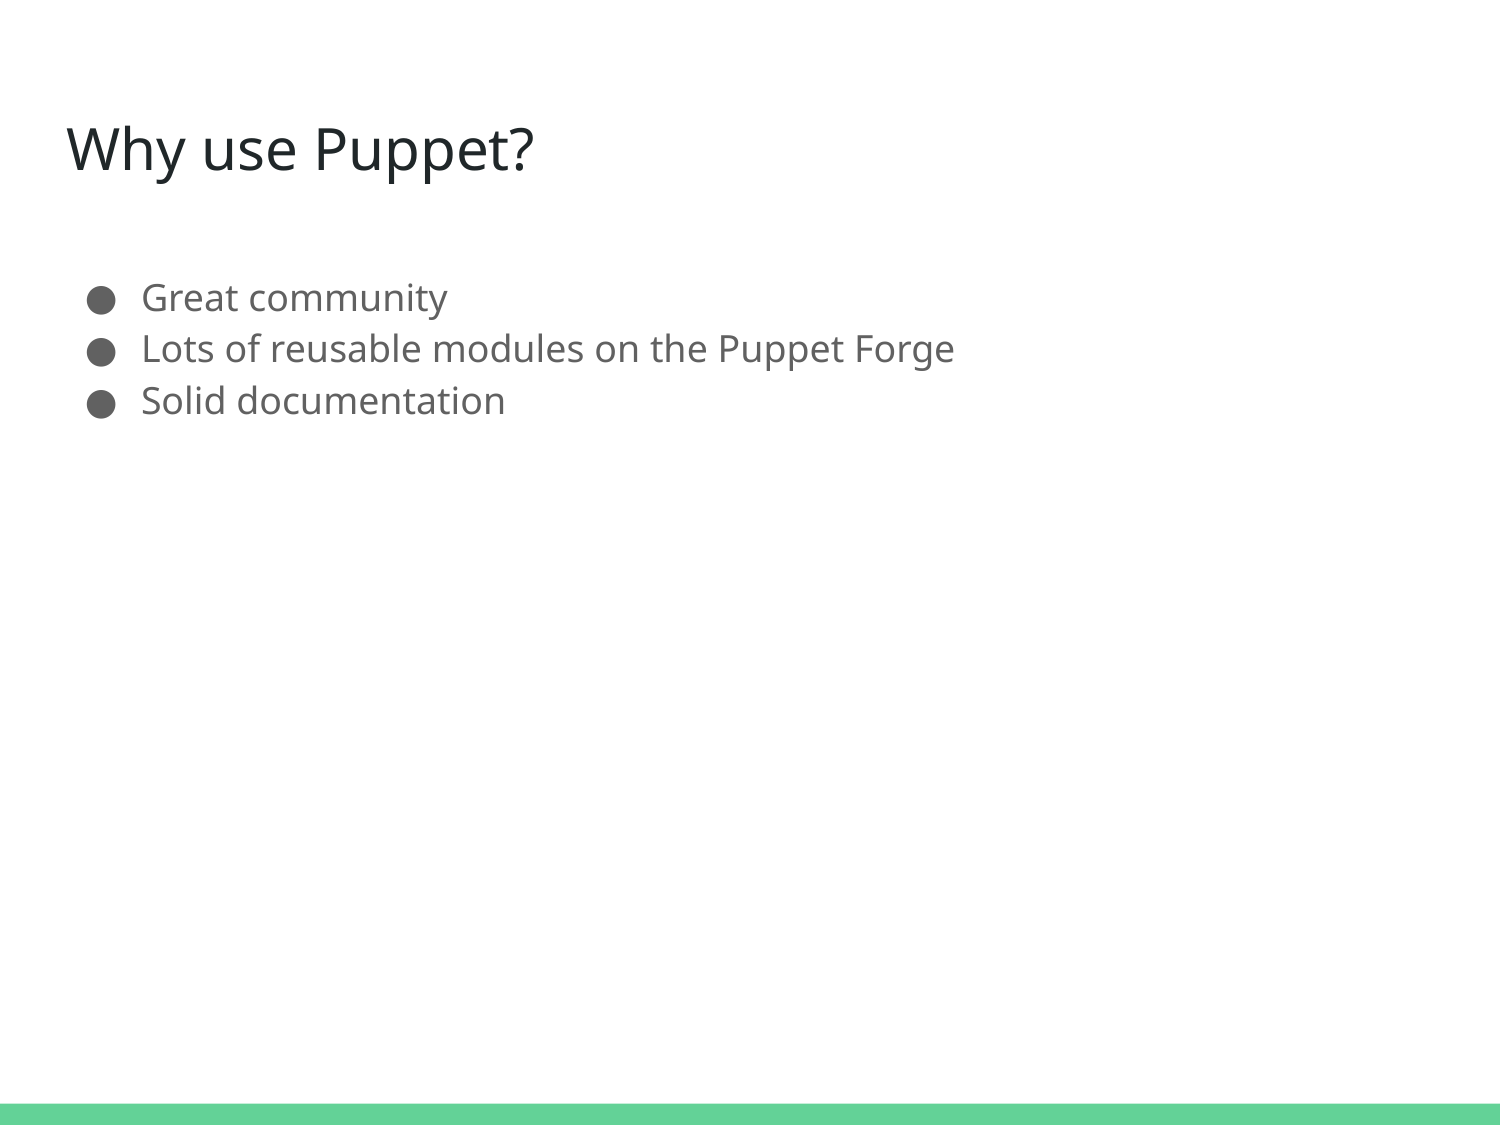

# Why use Puppet?
Great community
Lots of reusable modules on the Puppet Forge
Solid documentation